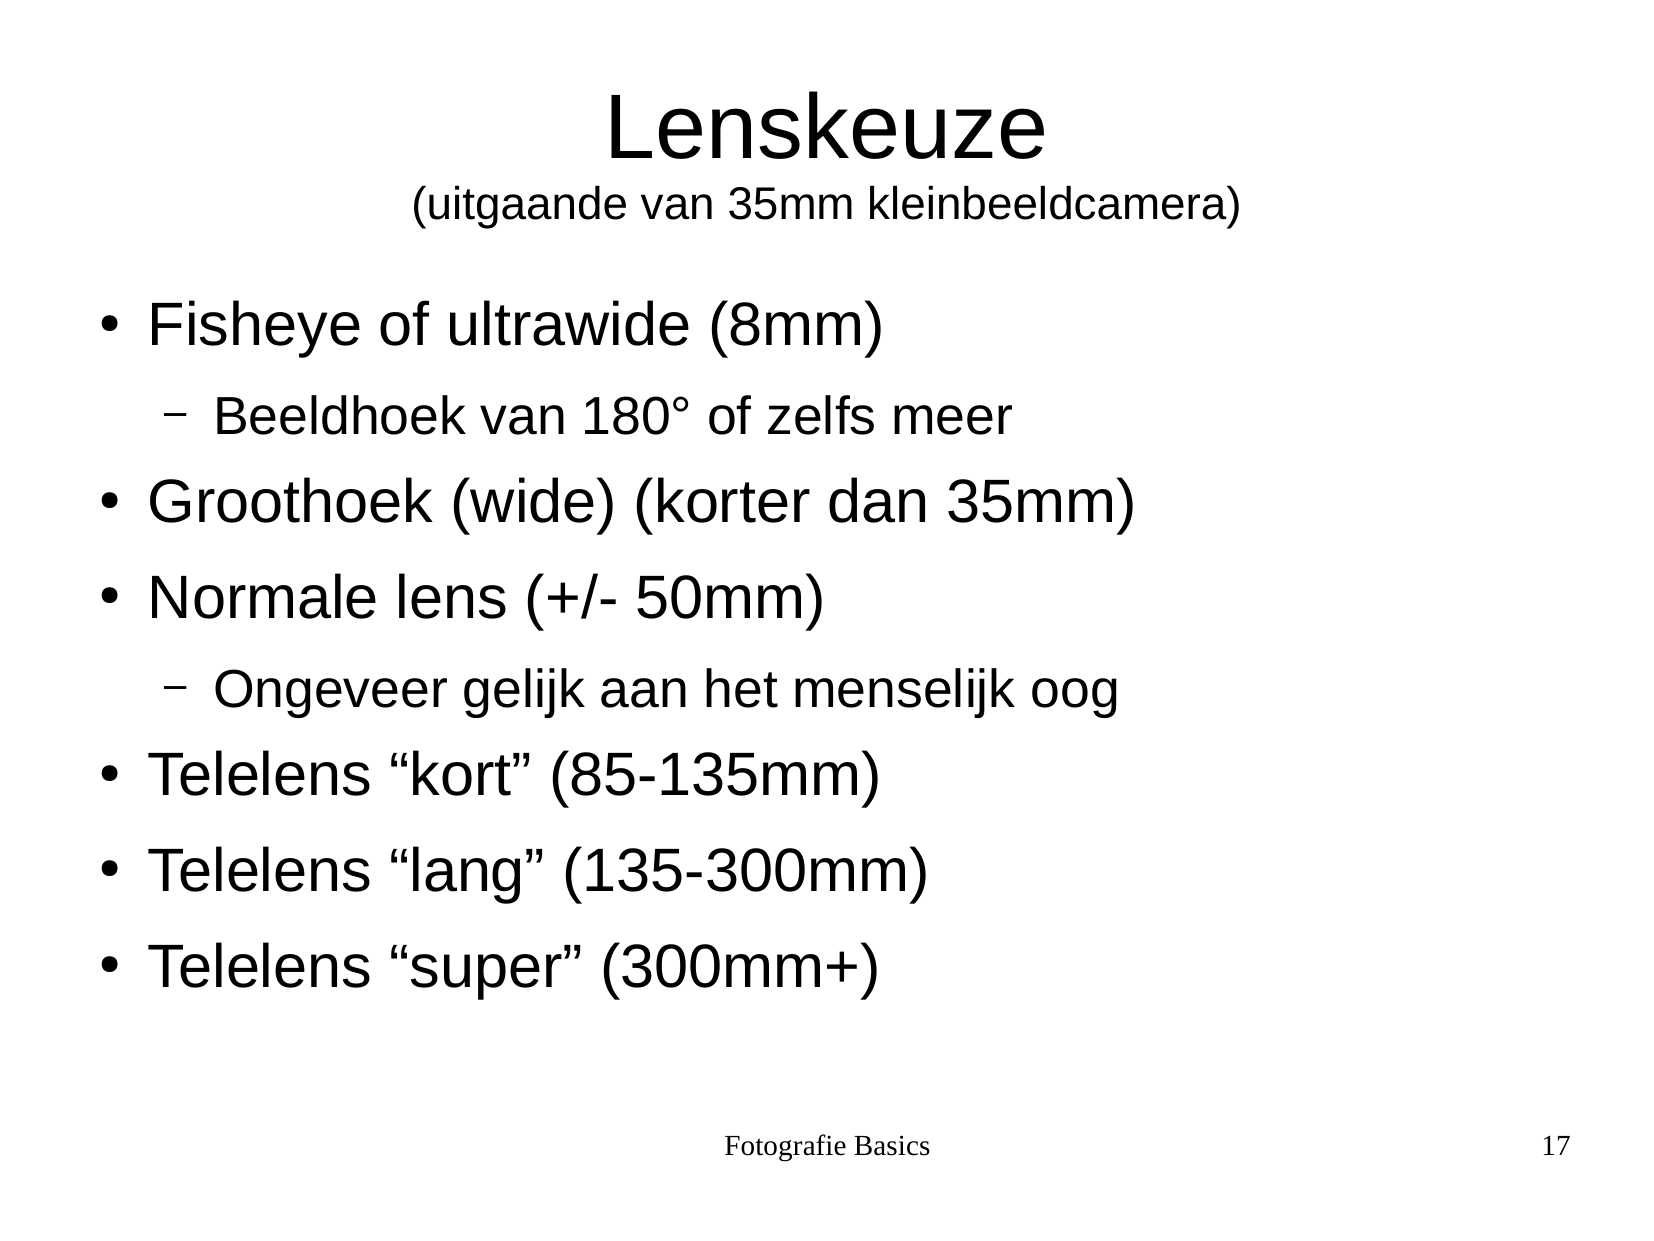

# Lenskeuze (uitgaande van 35mm kleinbeeldcamera)
Fisheye of ultrawide (8mm)
Beeldhoek van 180° of zelfs meer
Groothoek (wide) (korter dan 35mm)
Normale lens (+/- 50mm)
Ongeveer gelijk aan het menselijk oog
Telelens “kort” (85-135mm)
Telelens “lang” (135-300mm)
Telelens “super” (300mm+)
Fotografie Basics
17